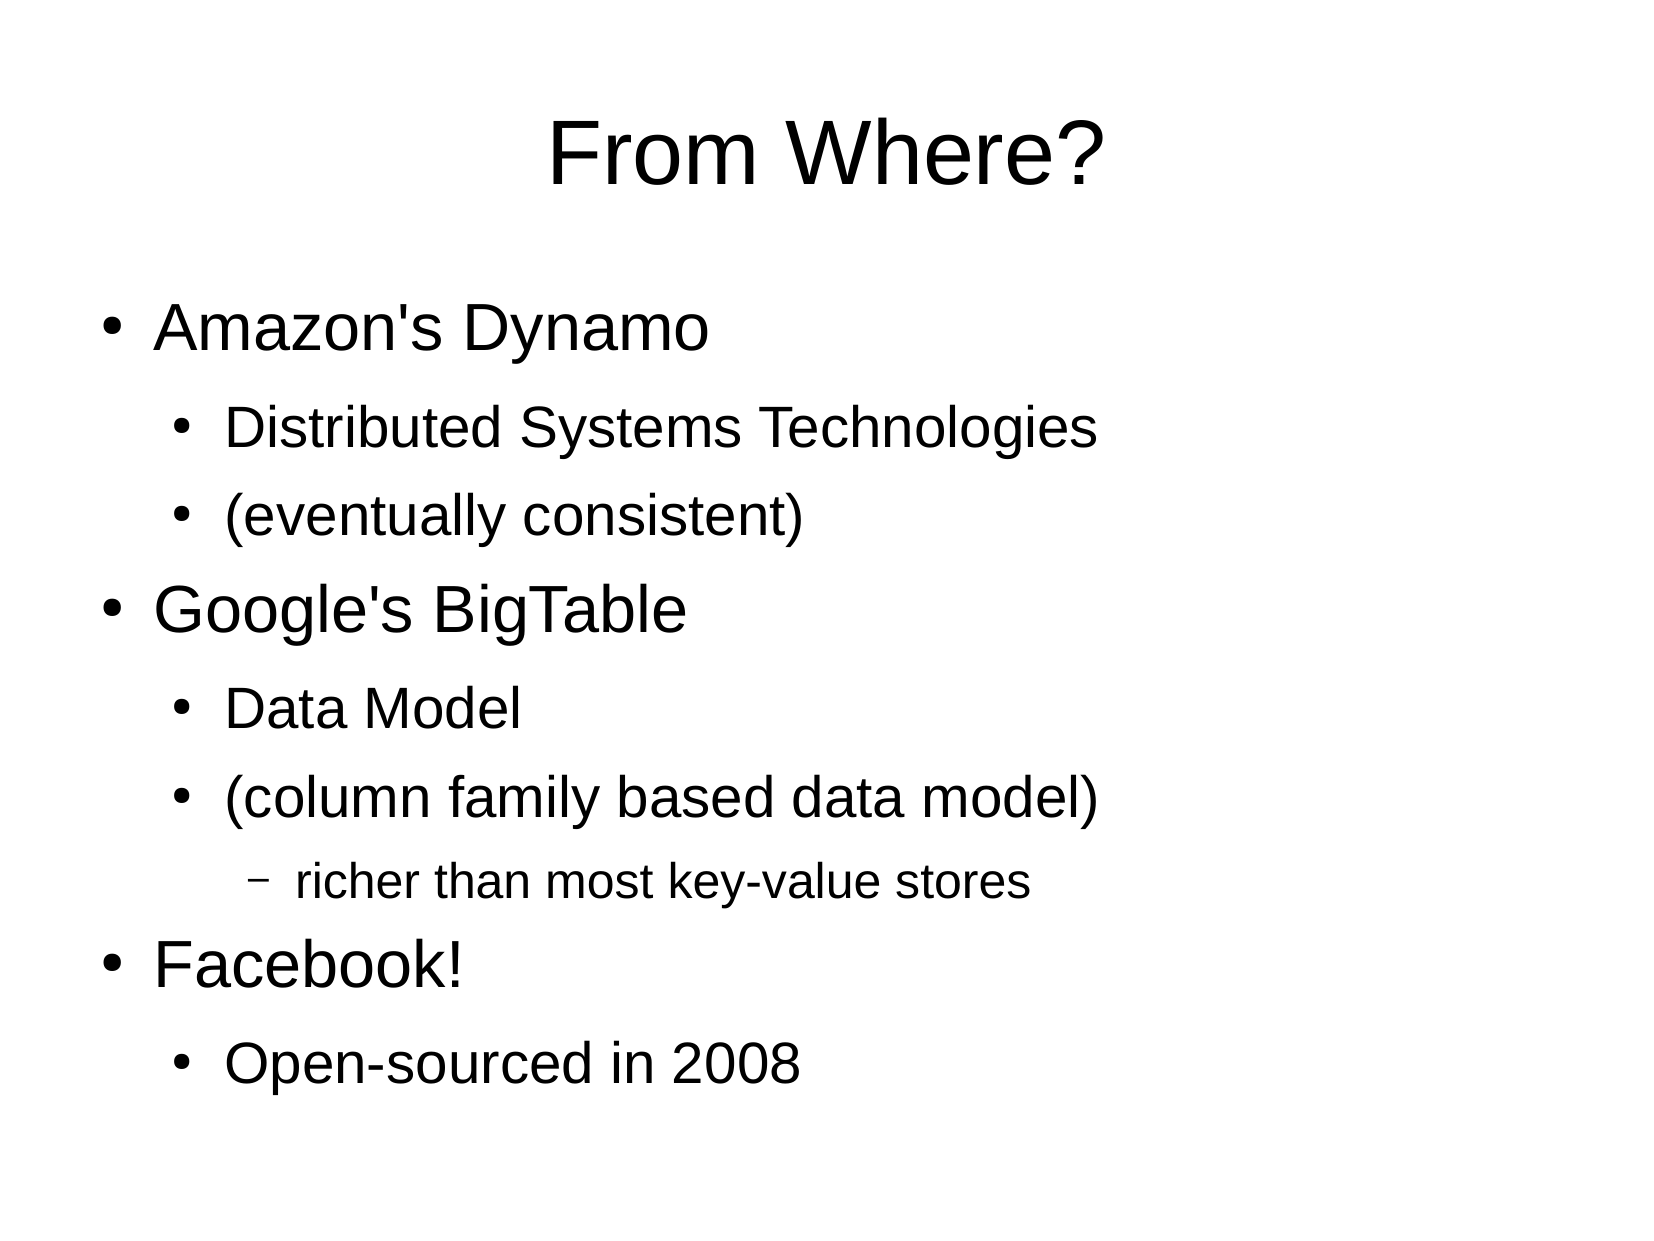

# From Where?
Amazon's Dynamo
Distributed Systems Technologies
(eventually consistent)
Google's BigTable
Data Model
(column family based data model)
richer than most key-value stores
Facebook!
Open-sourced in 2008